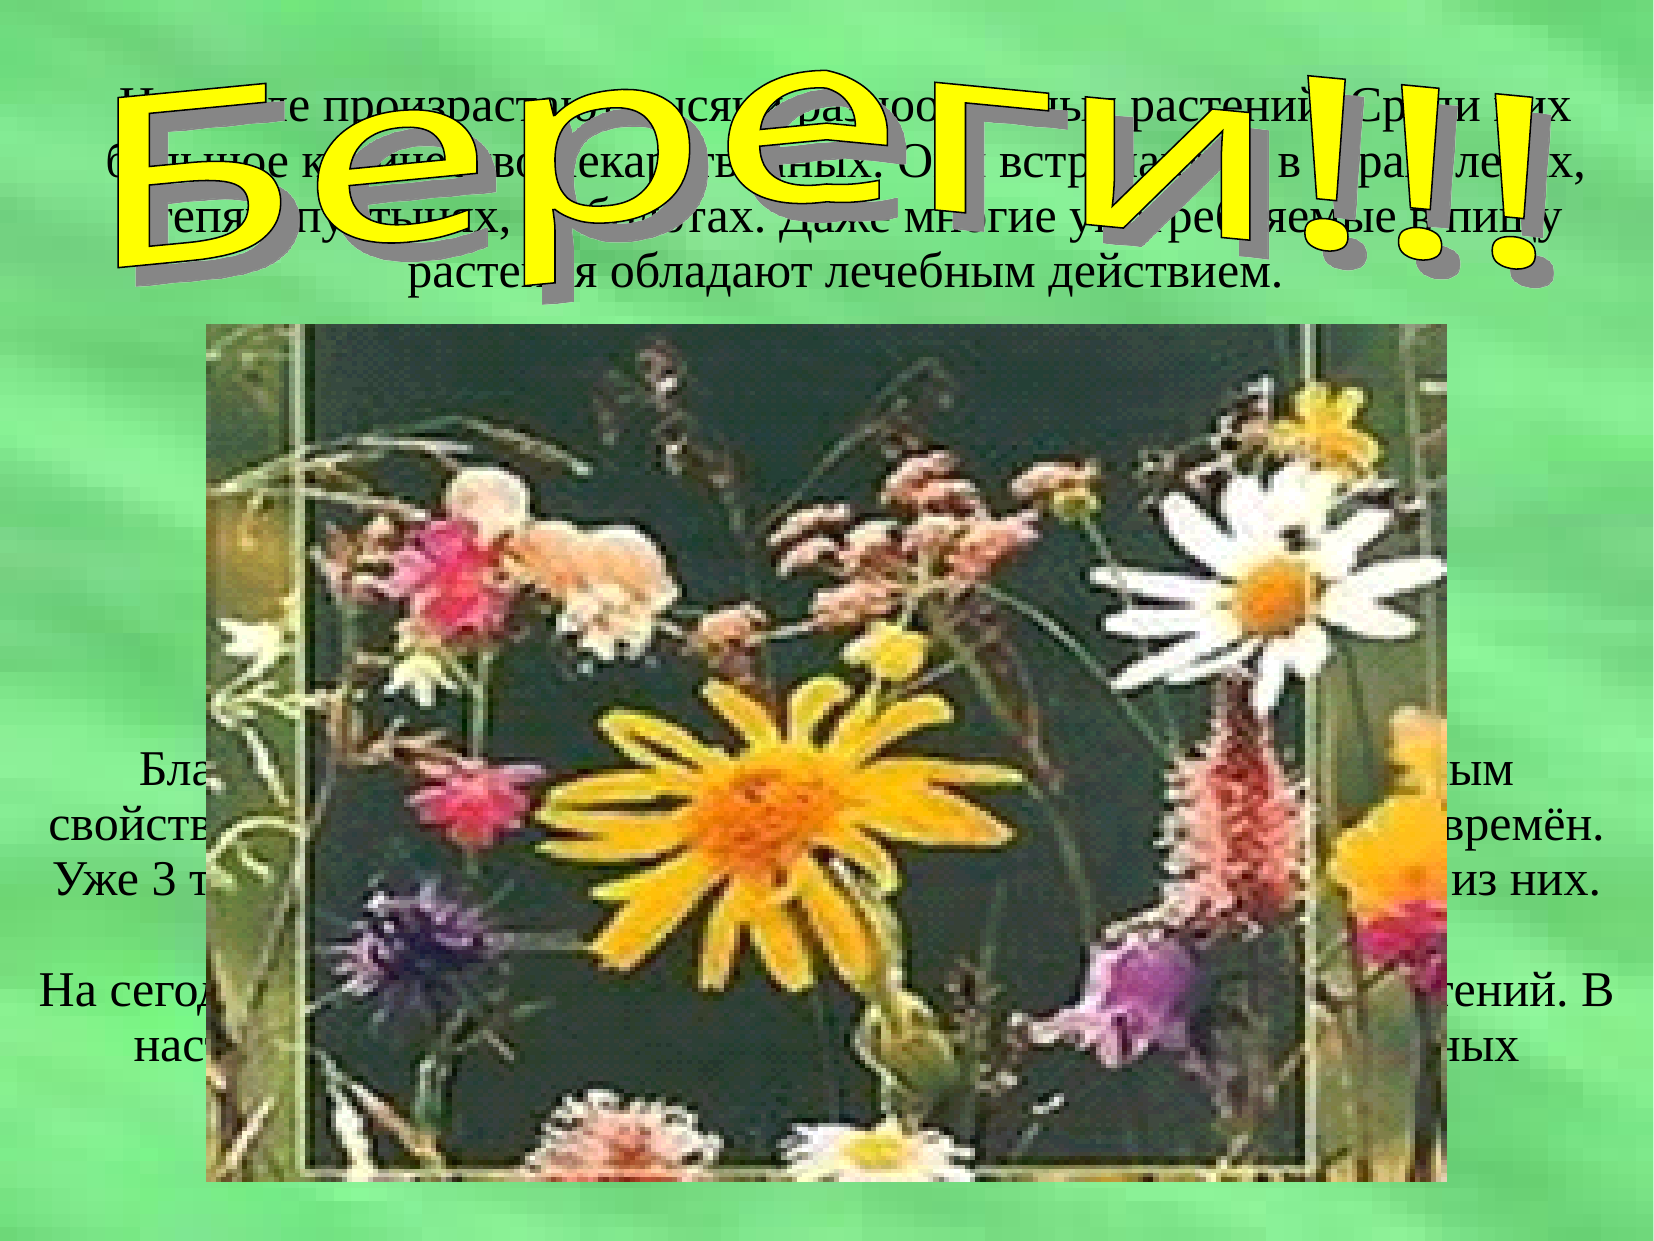

Береги!!!
На земле произрастают тысячи разнообразных растений. Среди них большое количество лекарственных. Они встречаются в горах, лесах, степях, пустынях, на болотах. Даже многие употребляемые в пищу растения обладают лечебным действием.
Благодаря широкому распространению, доступности и ценным свойствам лекарственные растения используются с древнейших времён. Уже 3 тысячи лет назад в Китае и Египте были известны многие из них. Опыт применения их накапливался веками.
На сегодняшний день медициной используется несколько сот растений. В настоящее время в нашей стране около 45 % всех лекарственных препаратов изготавливается из растений.